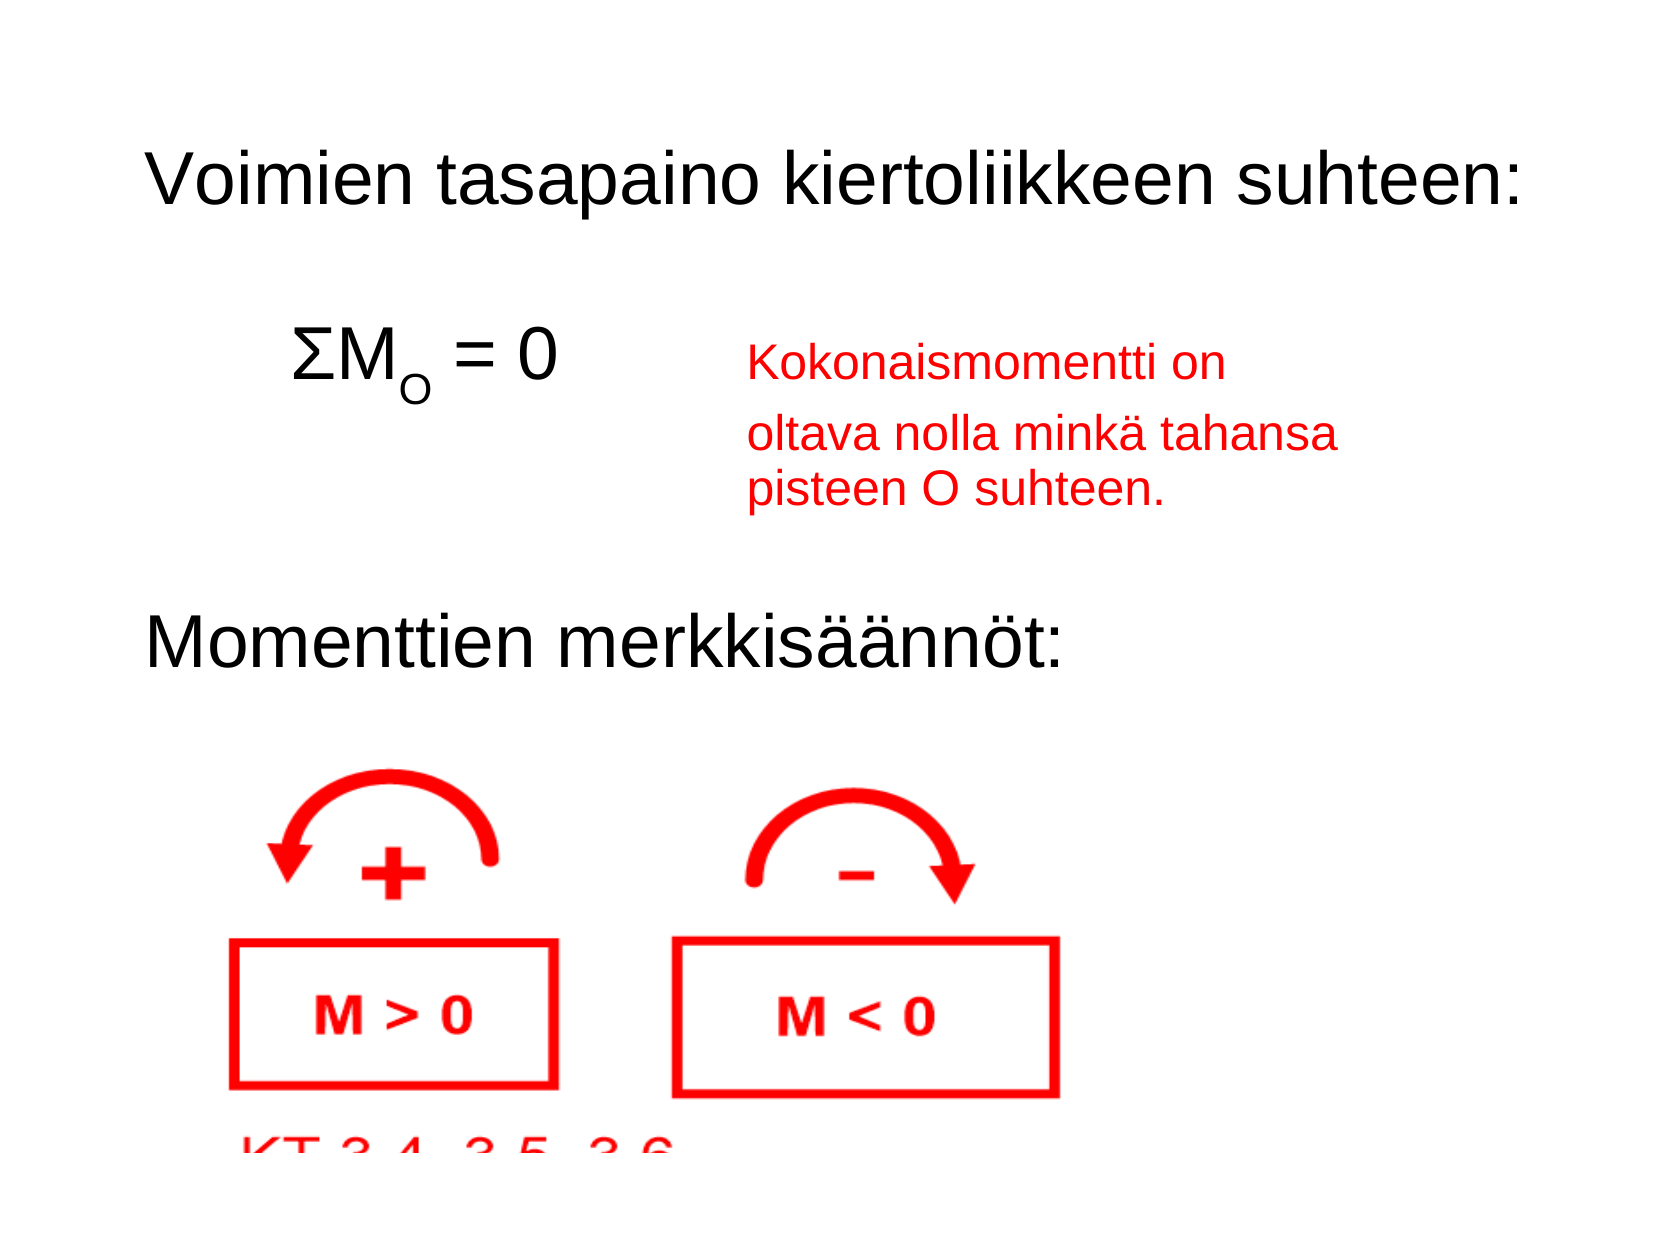

Voimien tasapaino kiertoliikkeen suhteen:
 ƩMO = 0 Kokonaismomentti on
 oltava nolla minkä tahansa
 pisteen O suhteen.
Momenttien merkkisäännöt: